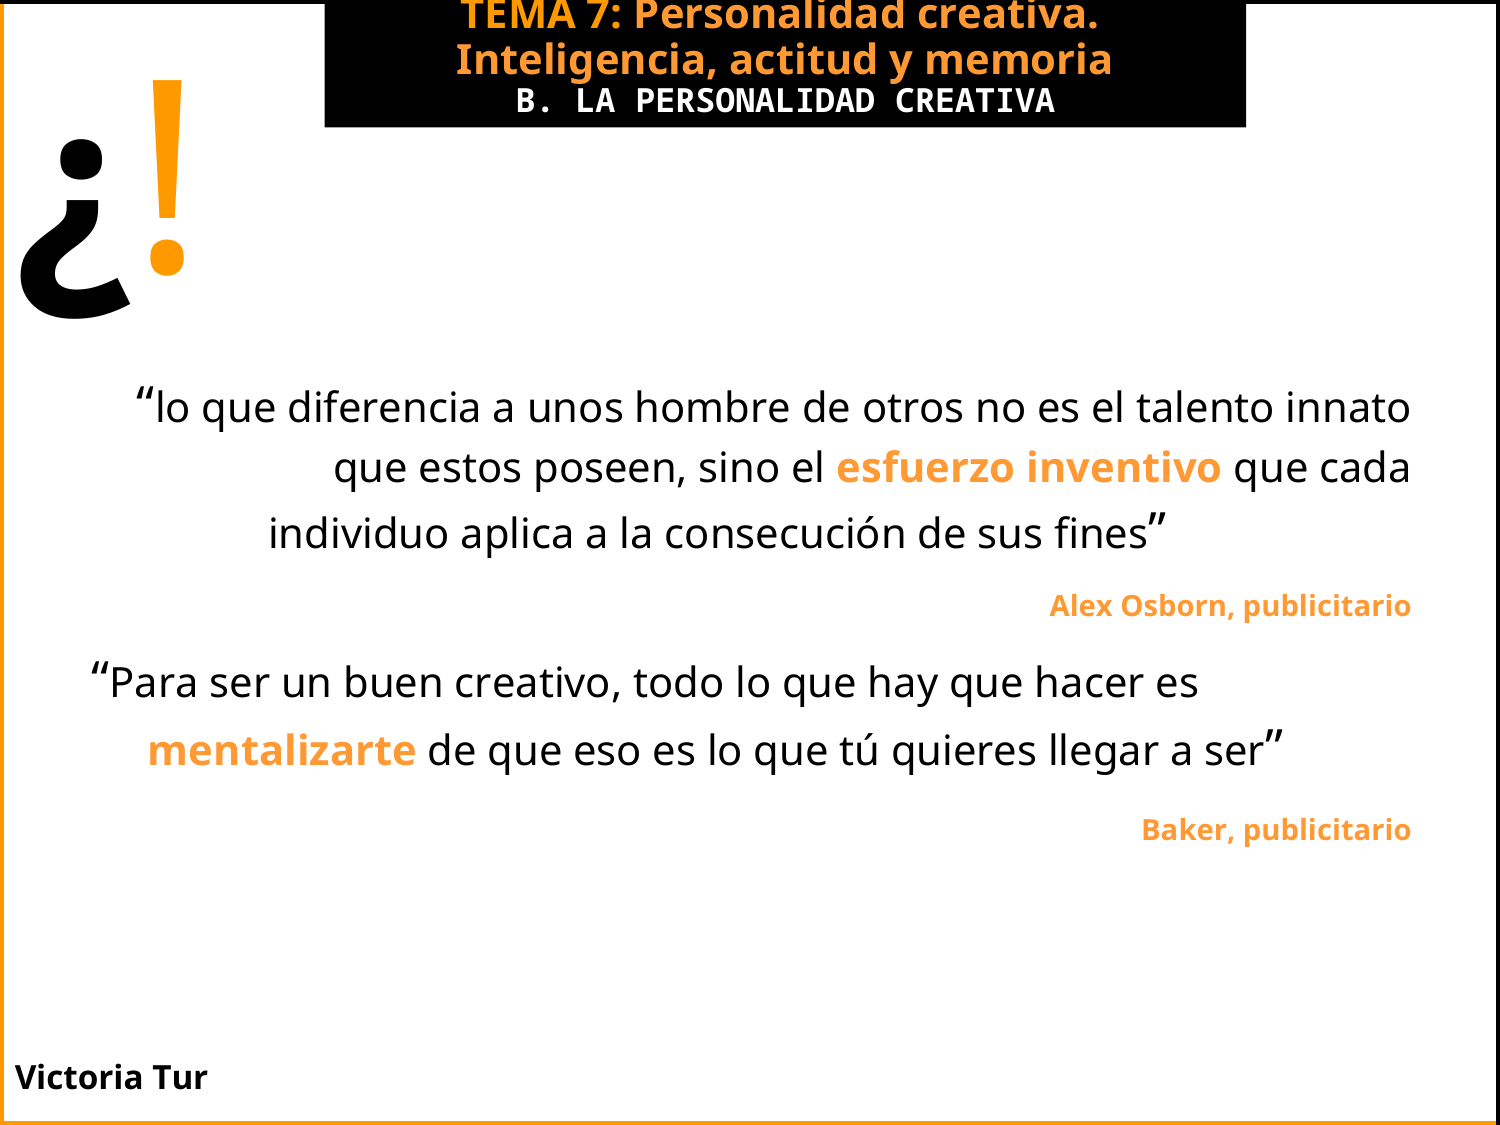

# “lo que diferencia a unos hombre de otros no es el talento innato que estos poseen, sino el esfuerzo inventivo que cada individuo aplica a la consecución de sus fines”			Alex Osborn, publicitario
“Para ser un buen creativo, todo lo que hay que hacer es mentalizarte de que eso es lo que tú quieres llegar a ser”
 Baker, publicitario